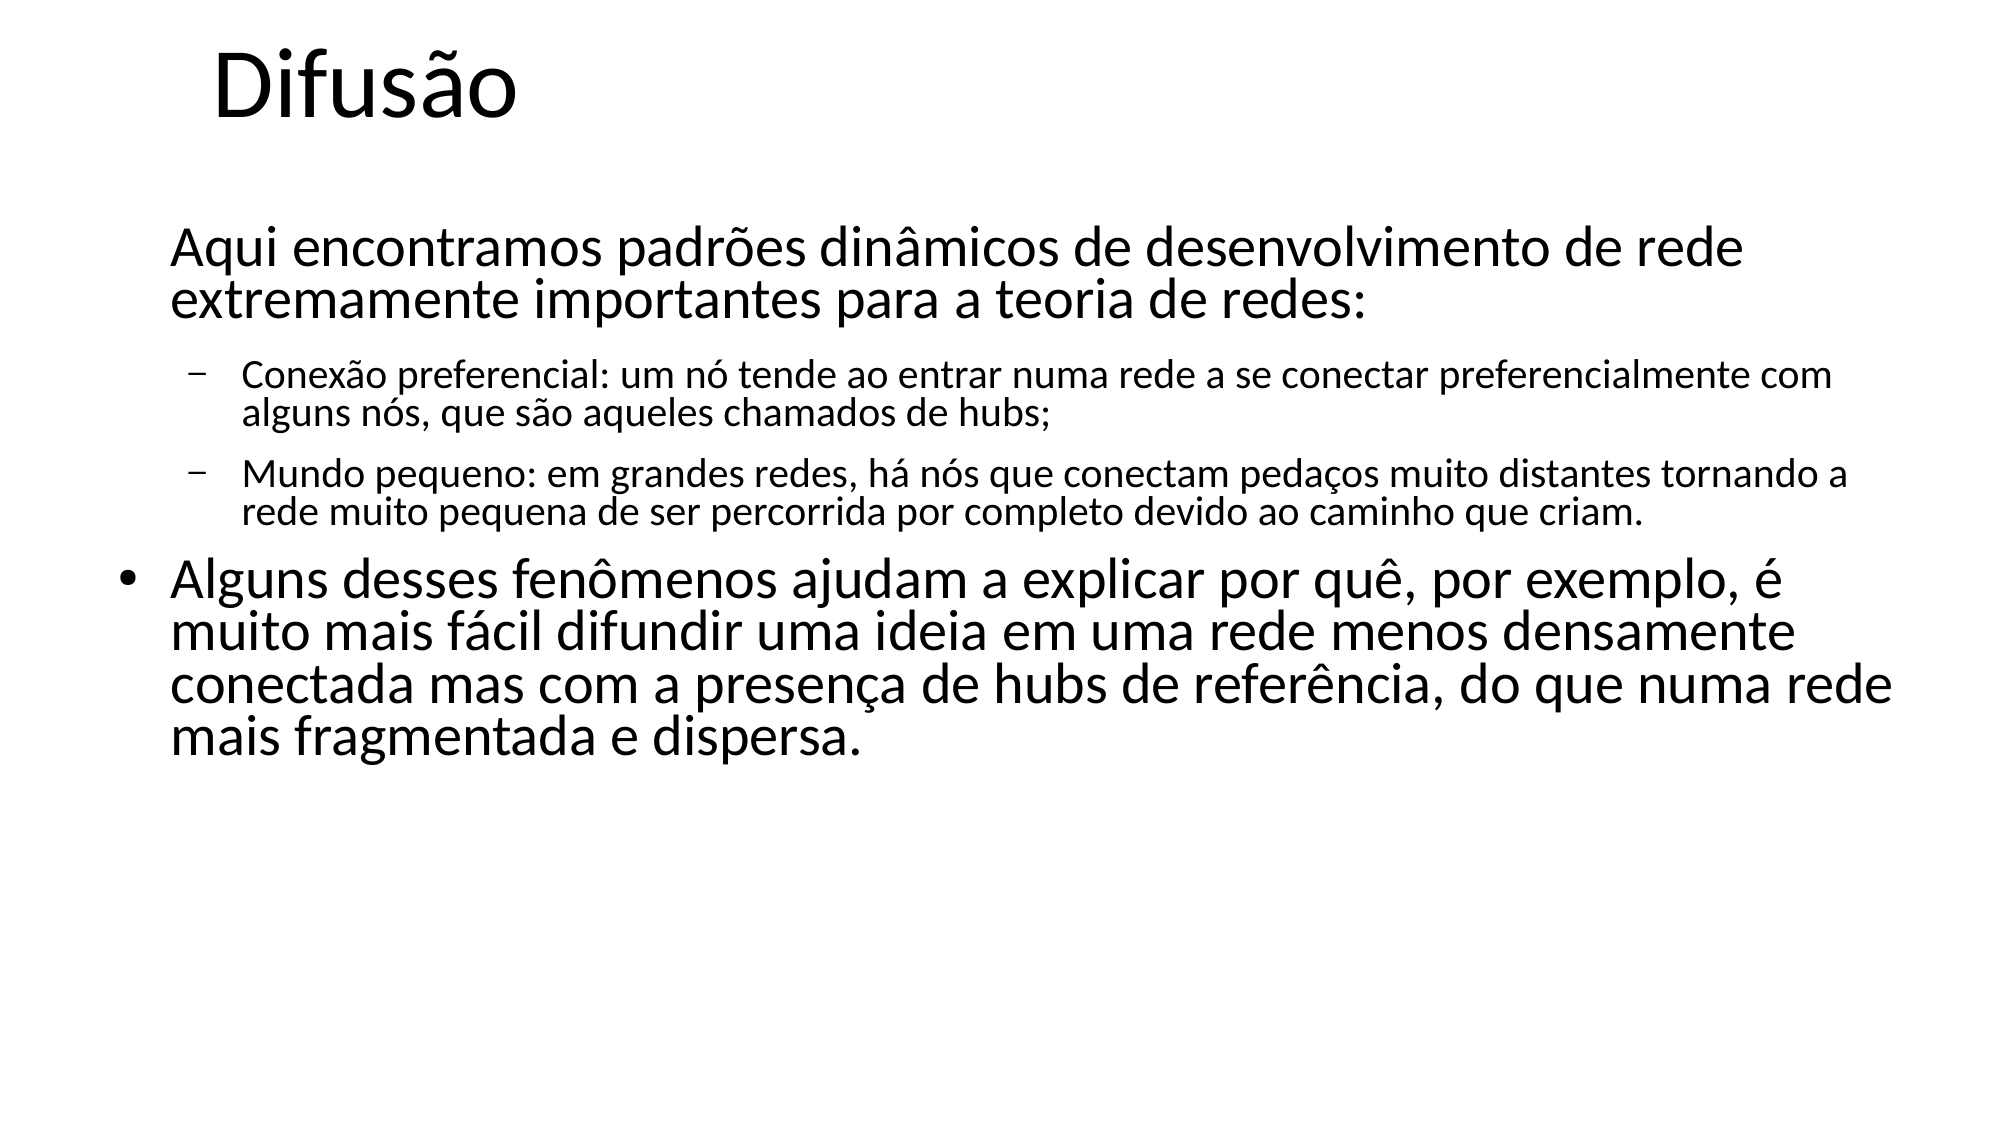

# Difusão
Aqui encontramos padrões dinâmicos de desenvolvimento de rede extremamente importantes para a teoria de redes:
Conexão preferencial: um nó tende ao entrar numa rede a se conectar preferencialmente com alguns nós, que são aqueles chamados de hubs;
Mundo pequeno: em grandes redes, há nós que conectam pedaços muito distantes tornando a rede muito pequena de ser percorrida por completo devido ao caminho que criam.
Alguns desses fenômenos ajudam a explicar por quê, por exemplo, é muito mais fácil difundir uma ideia em uma rede menos densamente conectada mas com a presença de hubs de referência, do que numa rede mais fragmentada e dispersa.